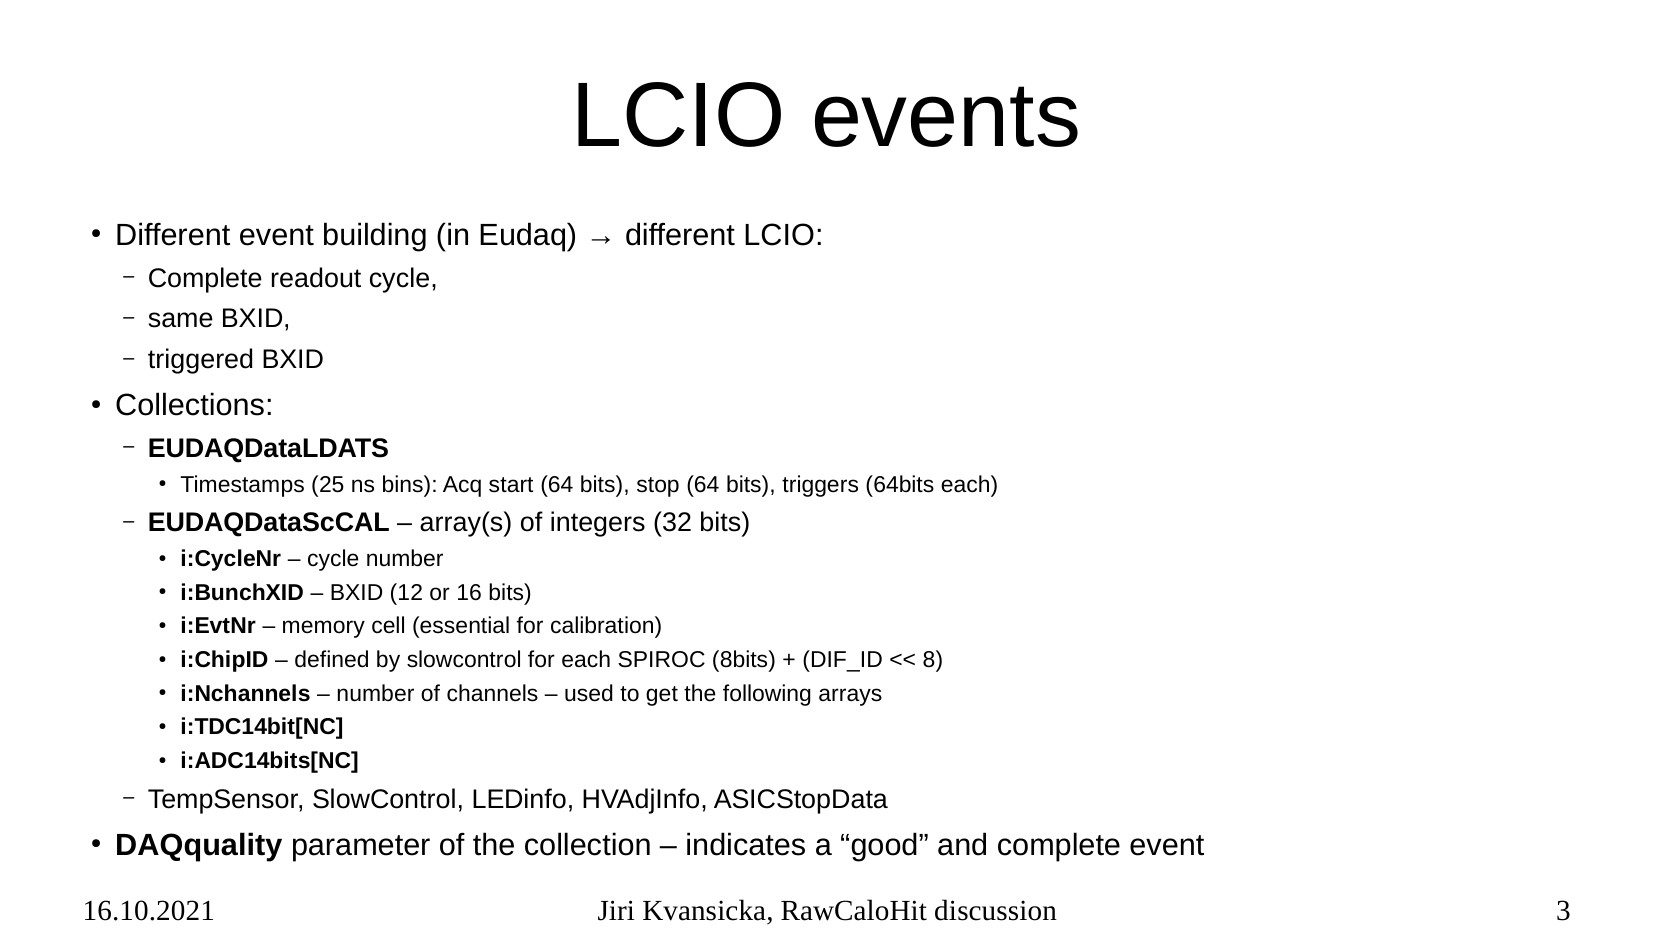

# LCIO events
Different event building (in Eudaq) → different LCIO:
Complete readout cycle,
same BXID,
triggered BXID
Collections:
EUDAQDataLDATS
Timestamps (25 ns bins): Acq start (64 bits), stop (64 bits), triggers (64bits each)
EUDAQDataScCAL – array(s) of integers (32 bits)
i:CycleNr – cycle number
i:BunchXID – BXID (12 or 16 bits)
i:EvtNr – memory cell (essential for calibration)
i:ChipID – defined by slowcontrol for each SPIROC (8bits) + (DIF_ID << 8)
i:Nchannels – number of channels – used to get the following arrays
i:TDC14bit[NC]
i:ADC14bits[NC]
TempSensor, SlowControl, LEDinfo, HVAdjInfo, ASICStopData
DAQquality parameter of the collection – indicates a “good” and complete event
16.10.2021
Jiri Kvansicka, RawCaloHit discussion
3